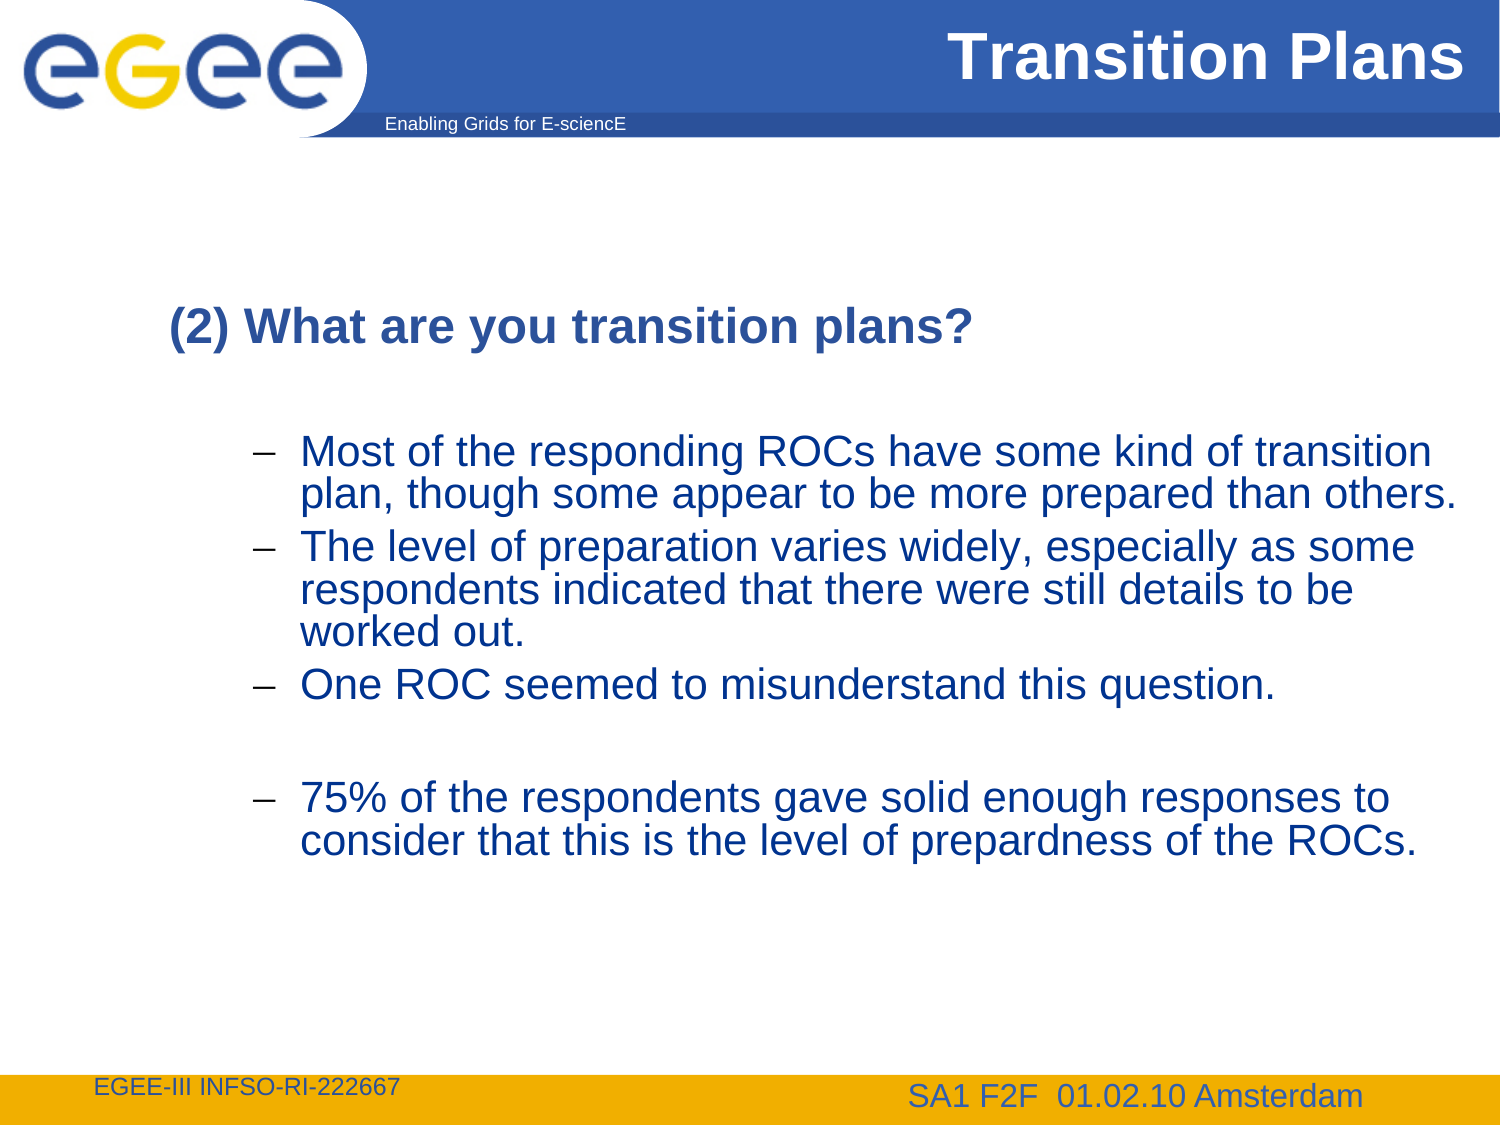

# Transition Plans
(2) What are you transition plans?
Most of the responding ROCs have some kind of transition plan, though some appear to be more prepared than others.
The level of preparation varies widely, especially as some respondents indicated that there were still details to be worked out.
One ROC seemed to misunderstand this question.
75% of the respondents gave solid enough responses to consider that this is the level of prepardness of the ROCs.